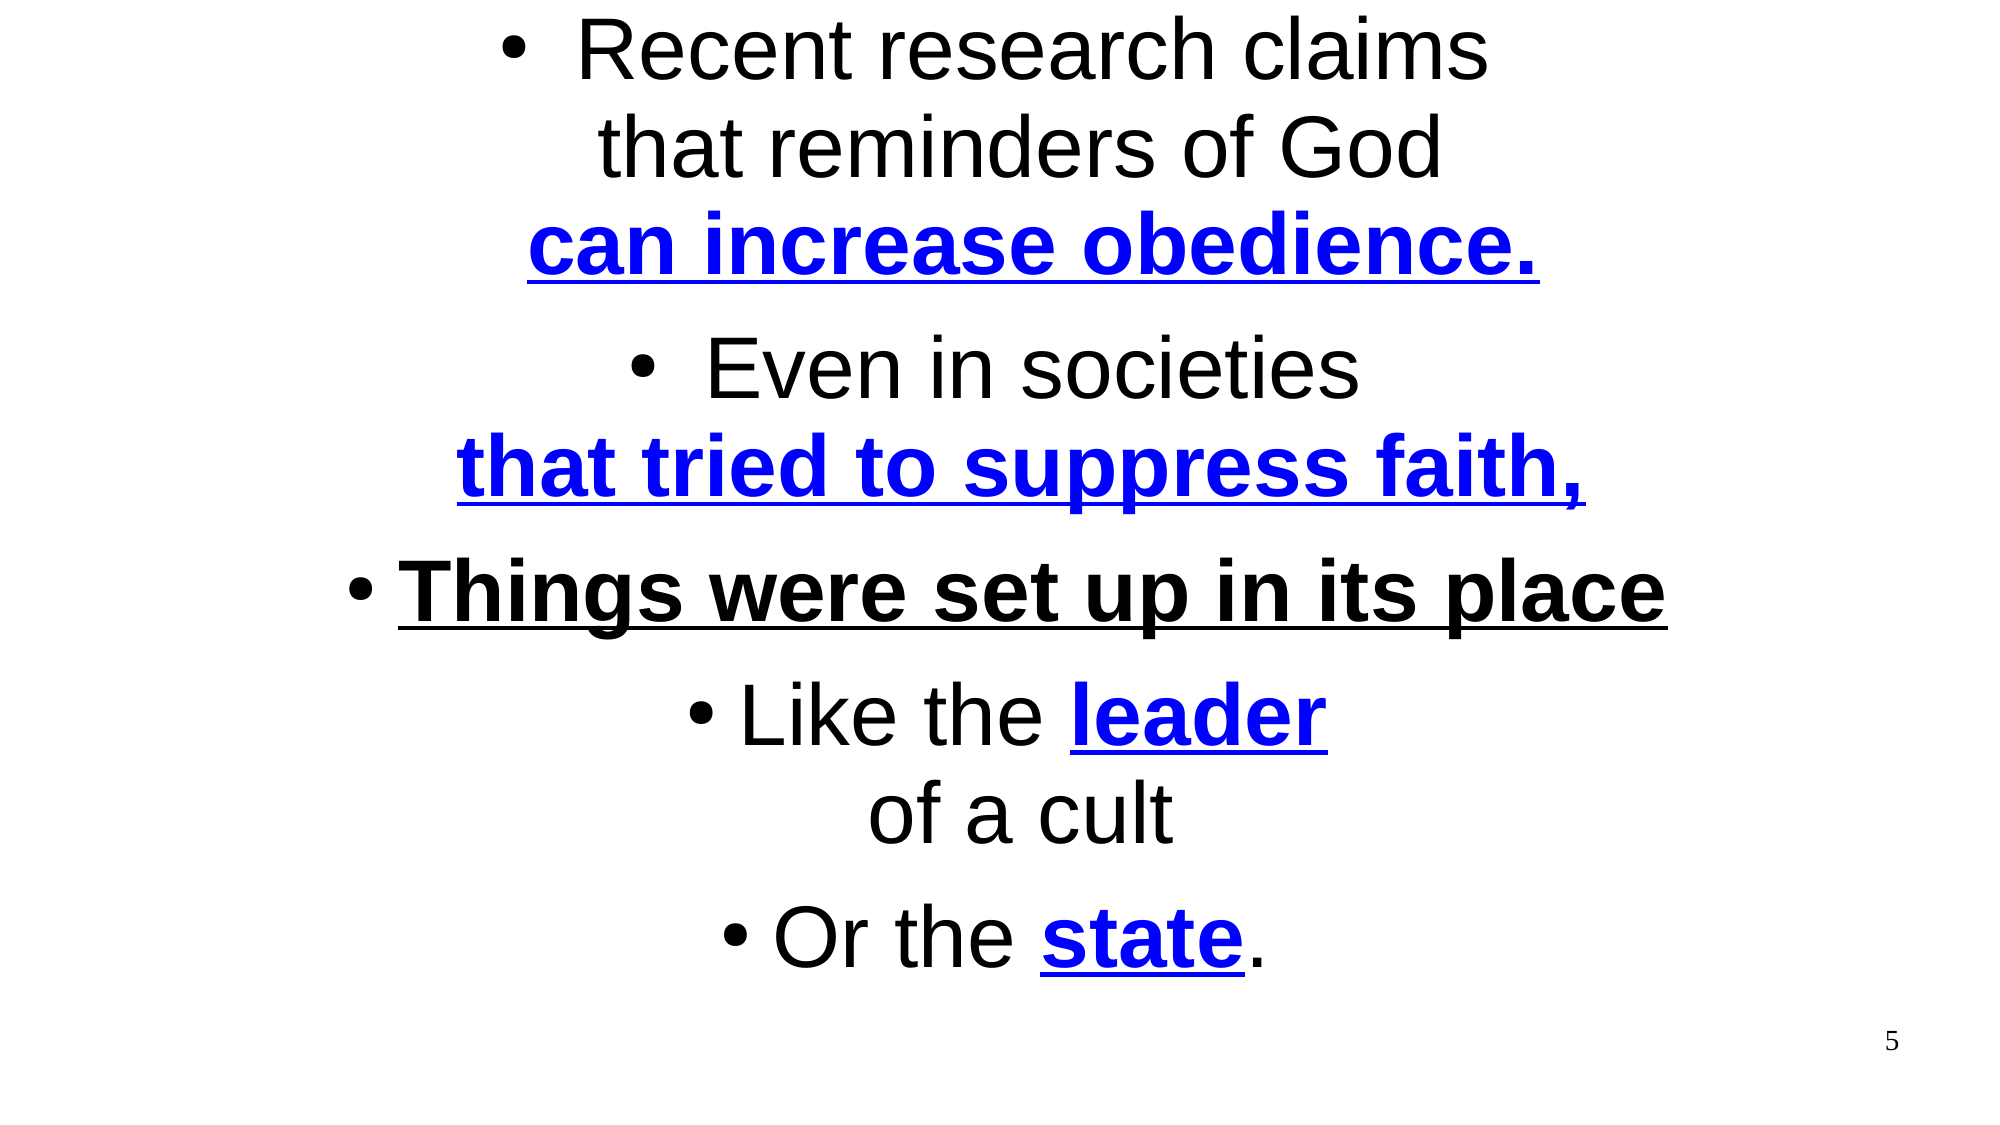

# Recent research claims that reminders of God can increase obedience.
 Even in societies
that tried to suppress faith,
Things were set up in its place
Like the leader
of a cult
Or the state.
5